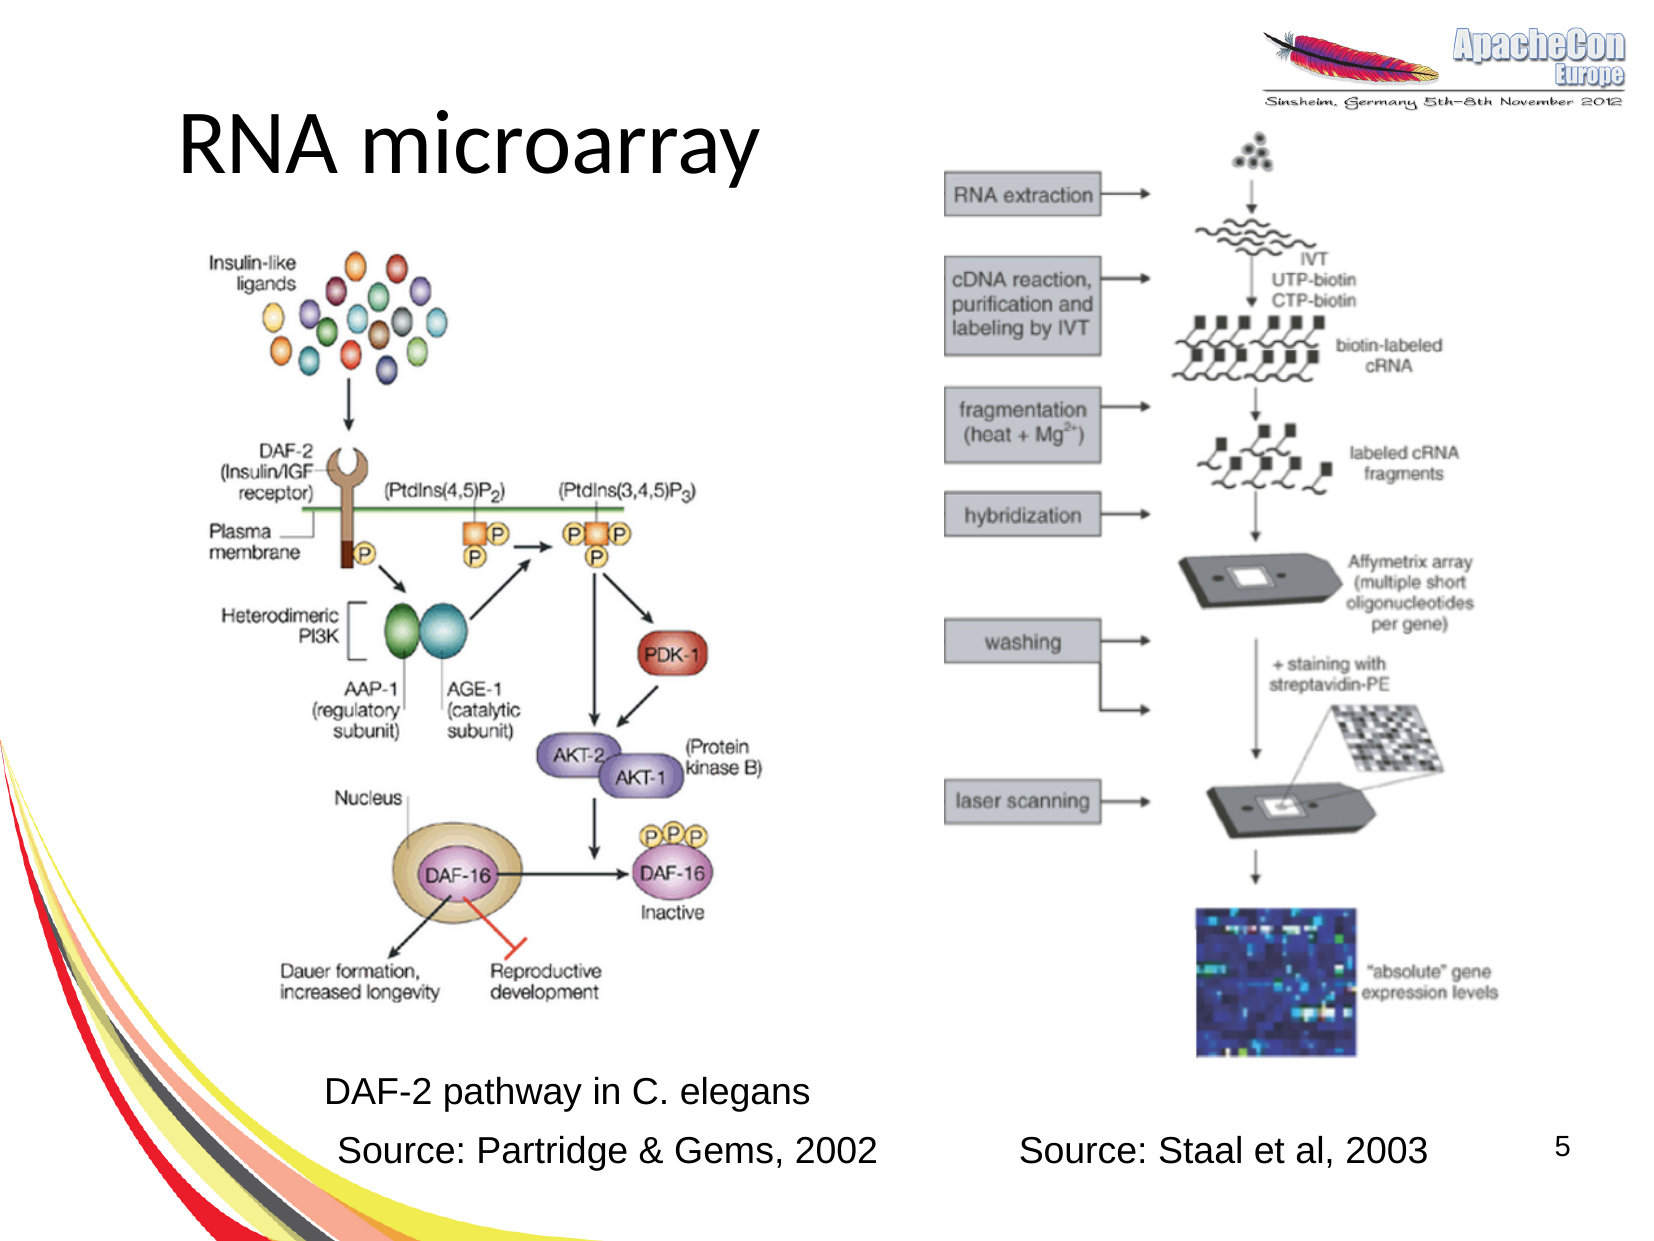

# RNA microarray
DAF-2 pathway in C. elegans
Source: Partridge & Gems, 2002
Source: Staal et al, 2003
5